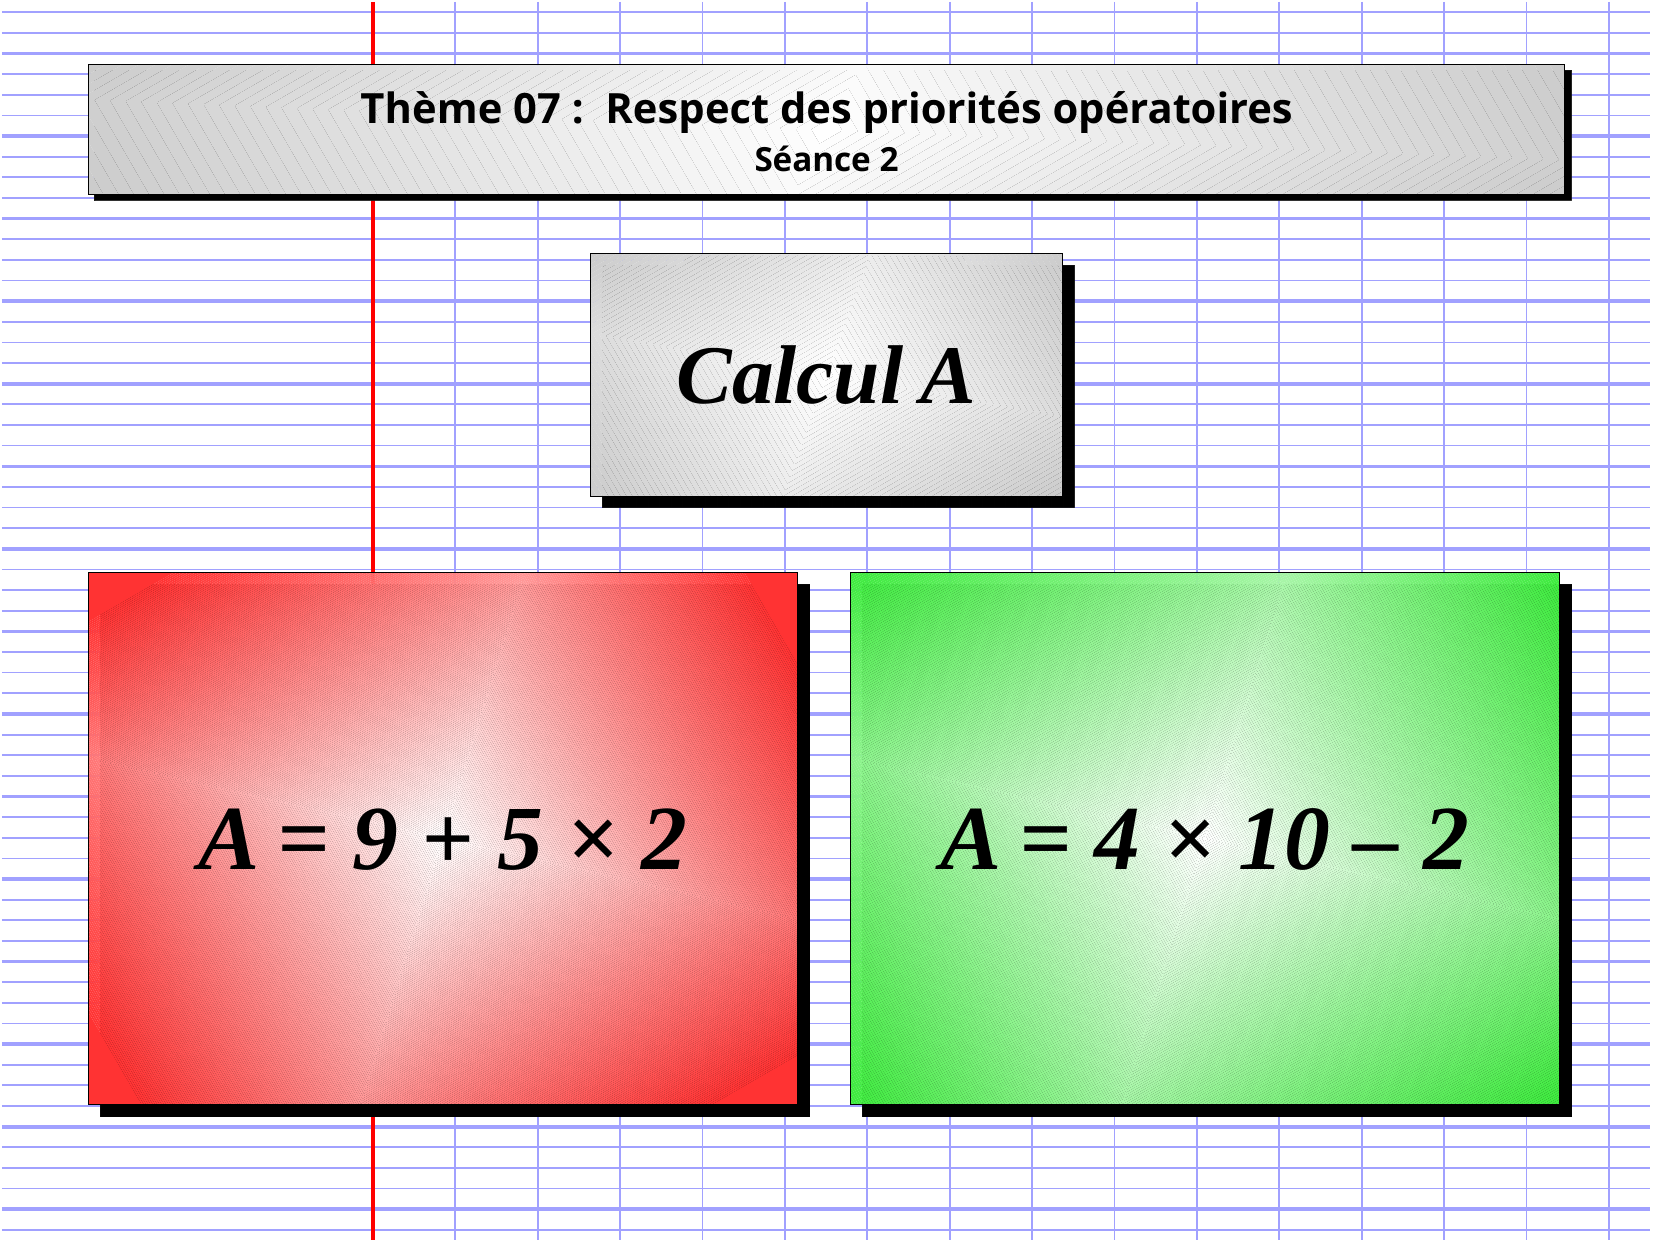

Thème 07 : Respect des priorités opératoires
Séance 2
Calcul A
10
11
12
13
14
15
9
0
1
2
3
4
5
6
7
8
A = 9 + 5 × 2
A = 4 × 10 – 2